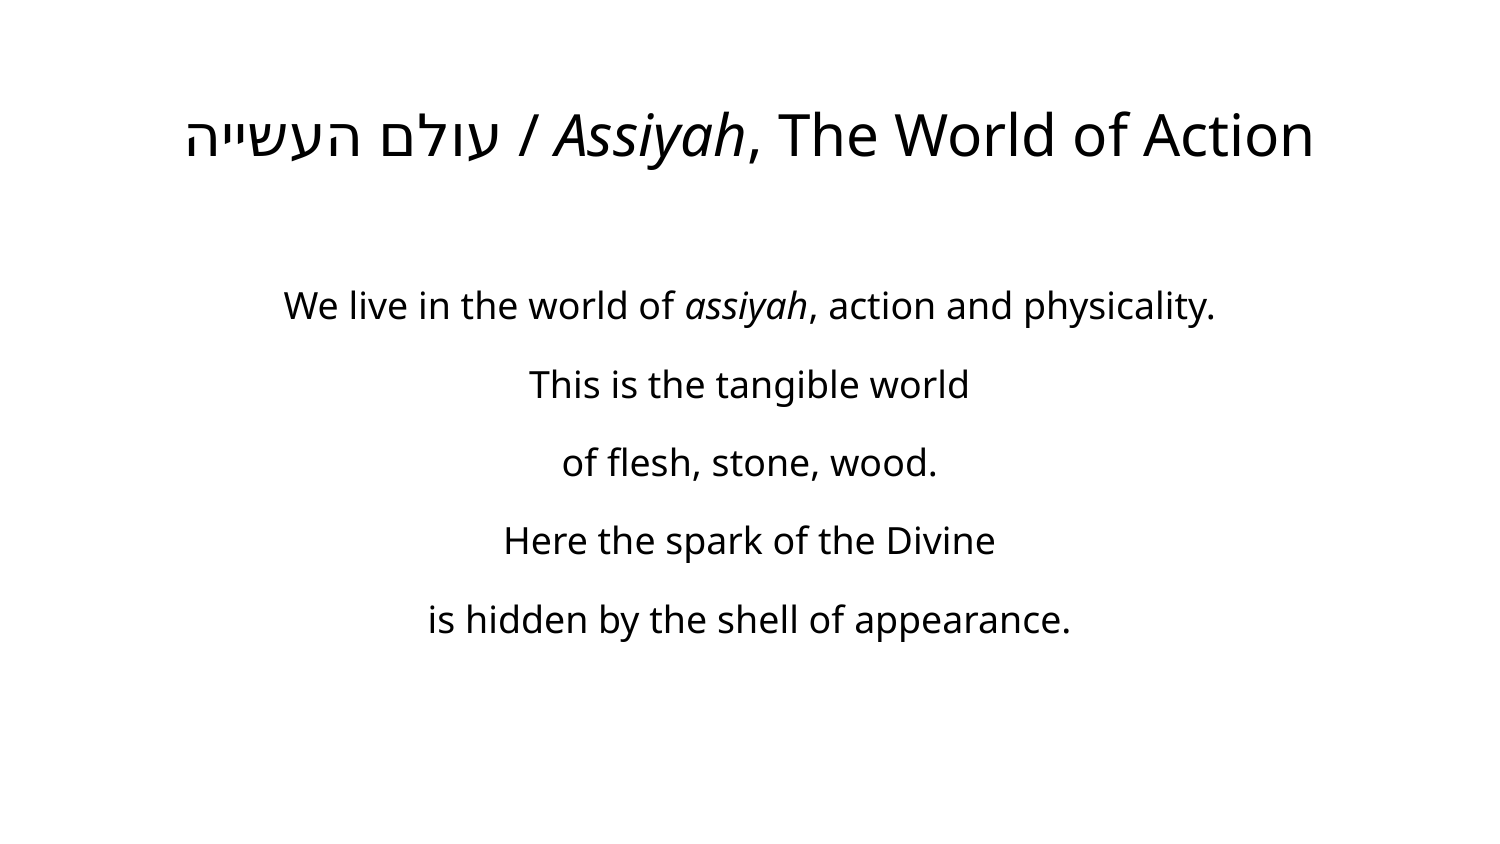

# עולם העשייה / Assiyah, The World of Action
We live in the world of assiyah, action and physicality.
This is the tangible world
of flesh, stone, wood.
Here the spark of the Divine
is hidden by the shell of appearance.